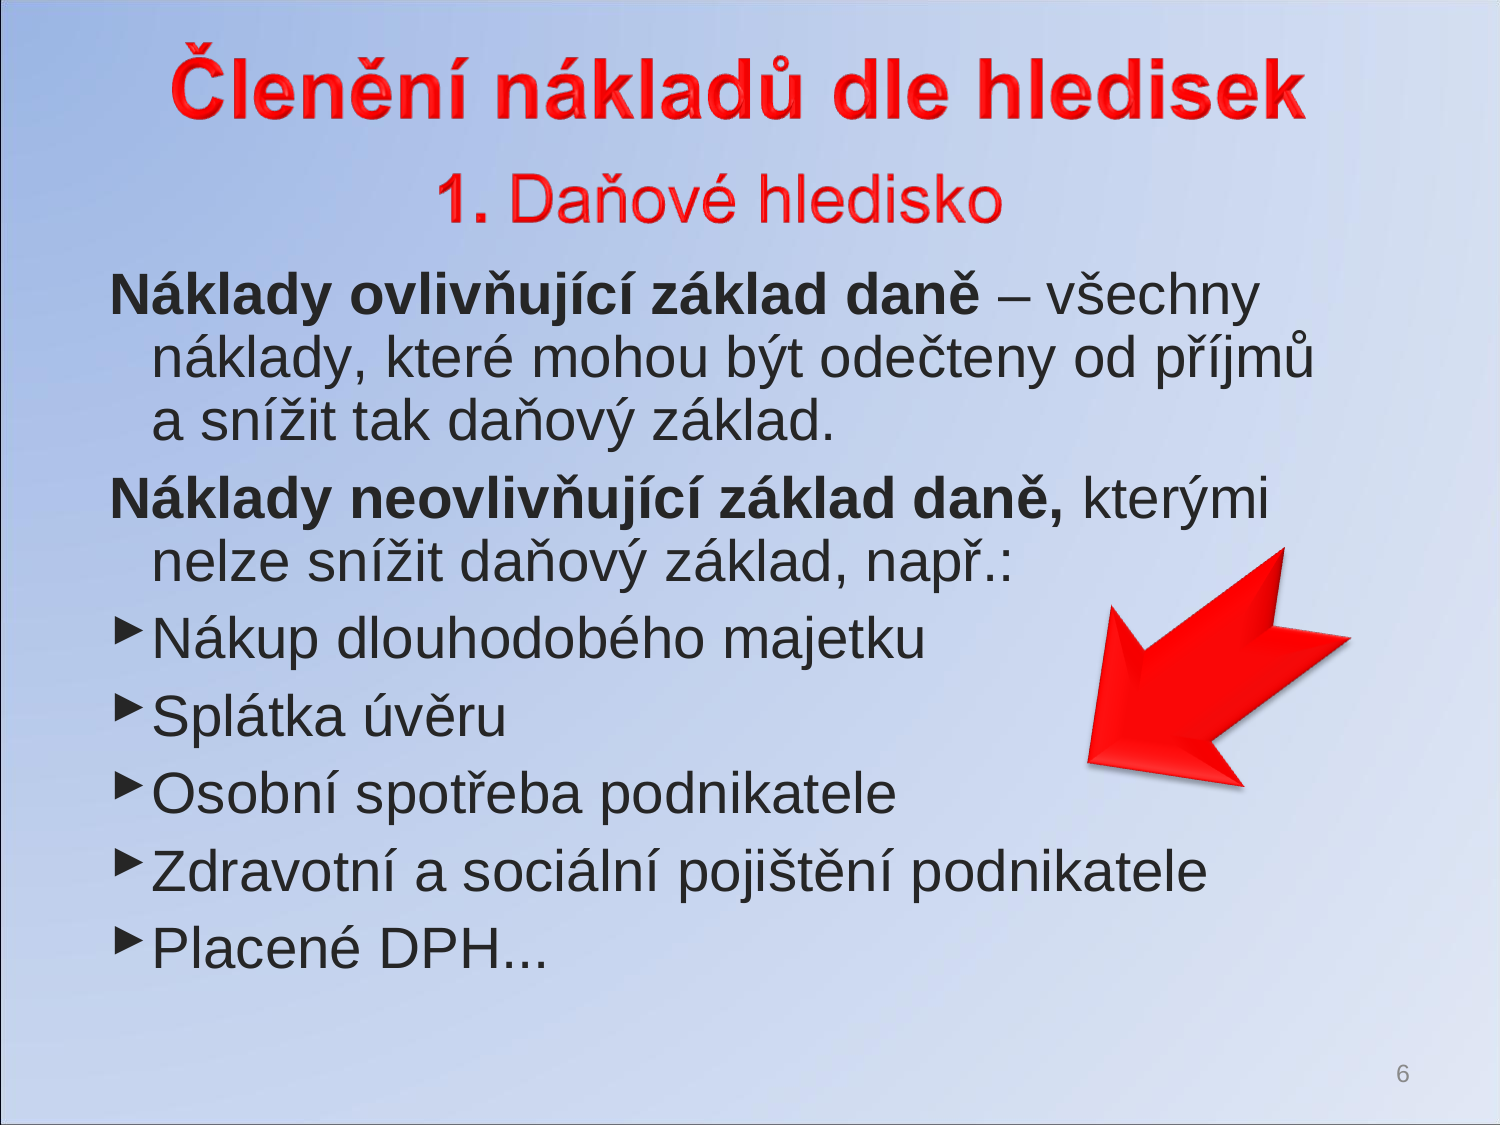

# Náklady ovlivňující základ daně – všechny náklady, které mohou být odečteny od příjmů a snížit tak daňový základ.
Náklady neovlivňující základ daně, kterými nelze snížit daňový základ, např.:
Nákup dlouhodobého majetku
Splátka úvěru
Osobní spotřeba podnikatele
Zdravotní a sociální pojištění podnikatele
Placené DPH...